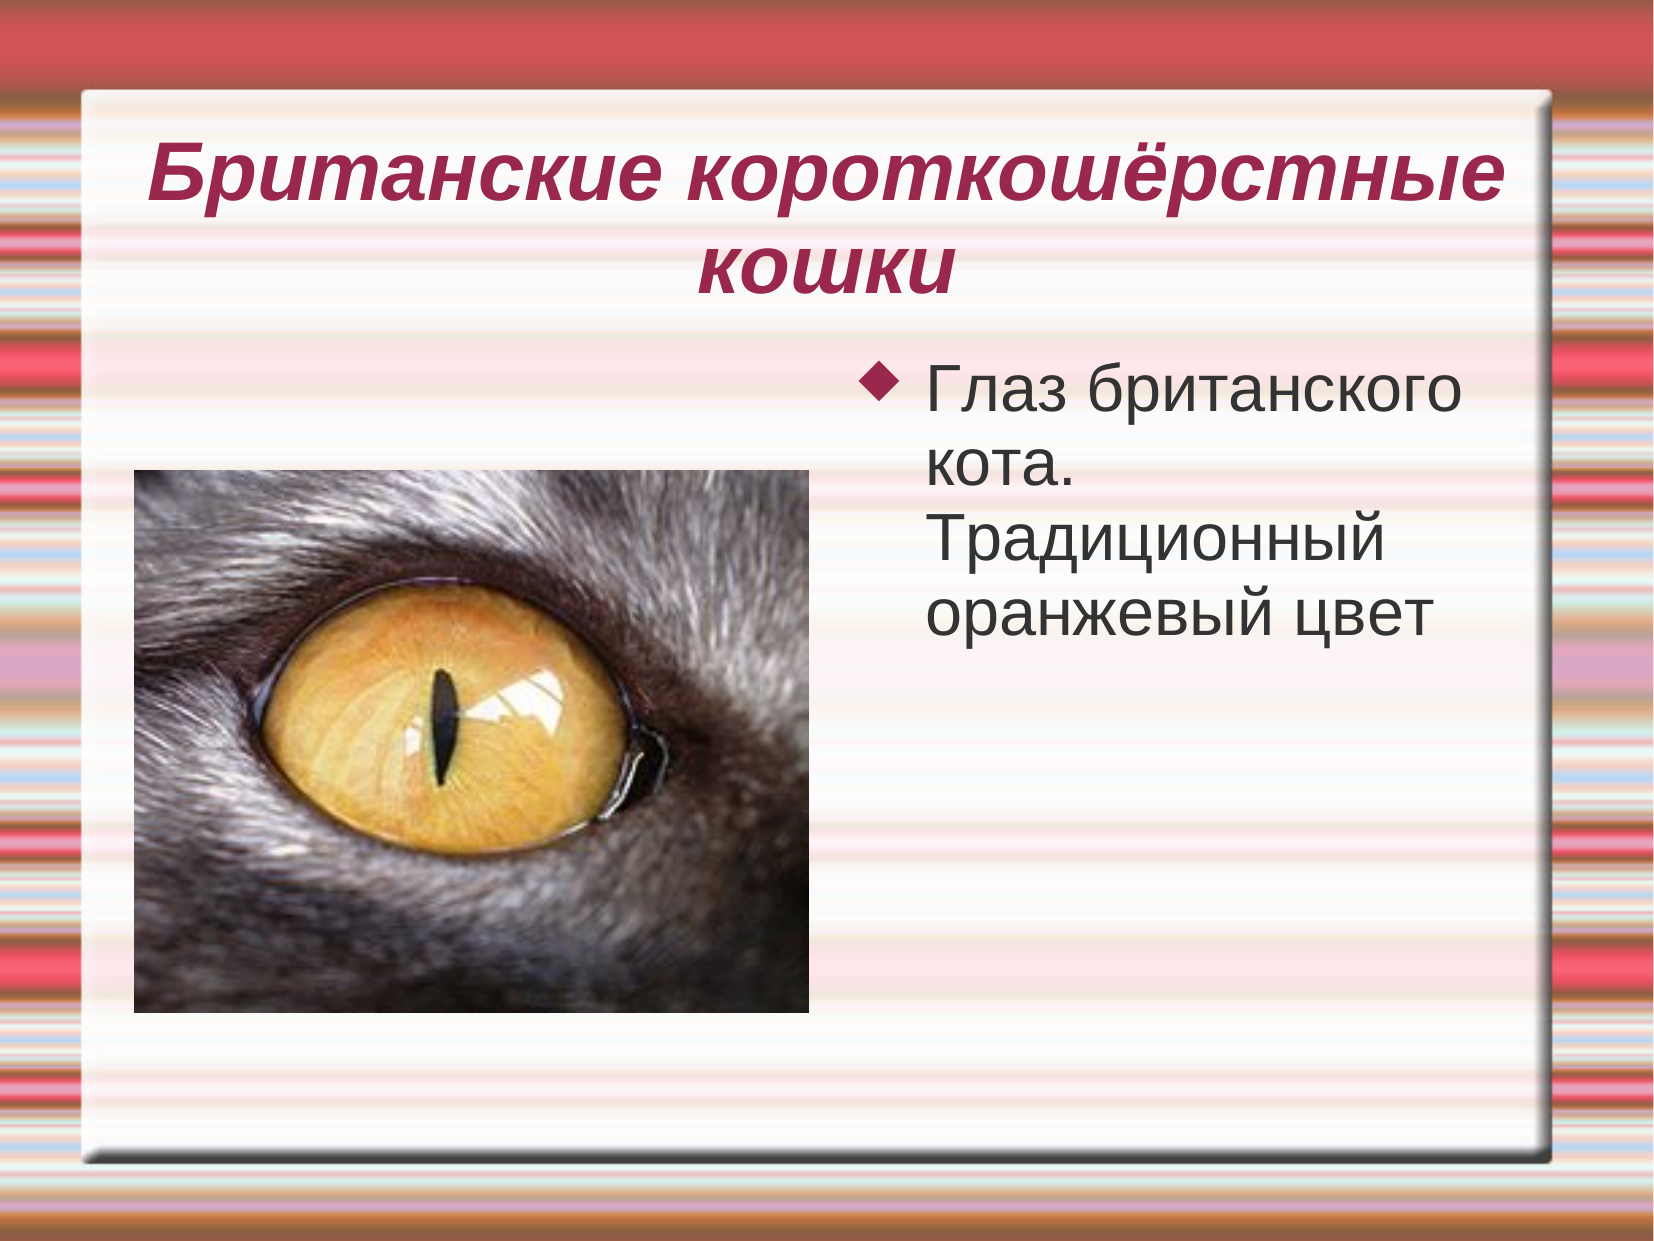

# Британские короткошёрстные кошки
Глаз британского кота. Традиционный оранжевый цвет